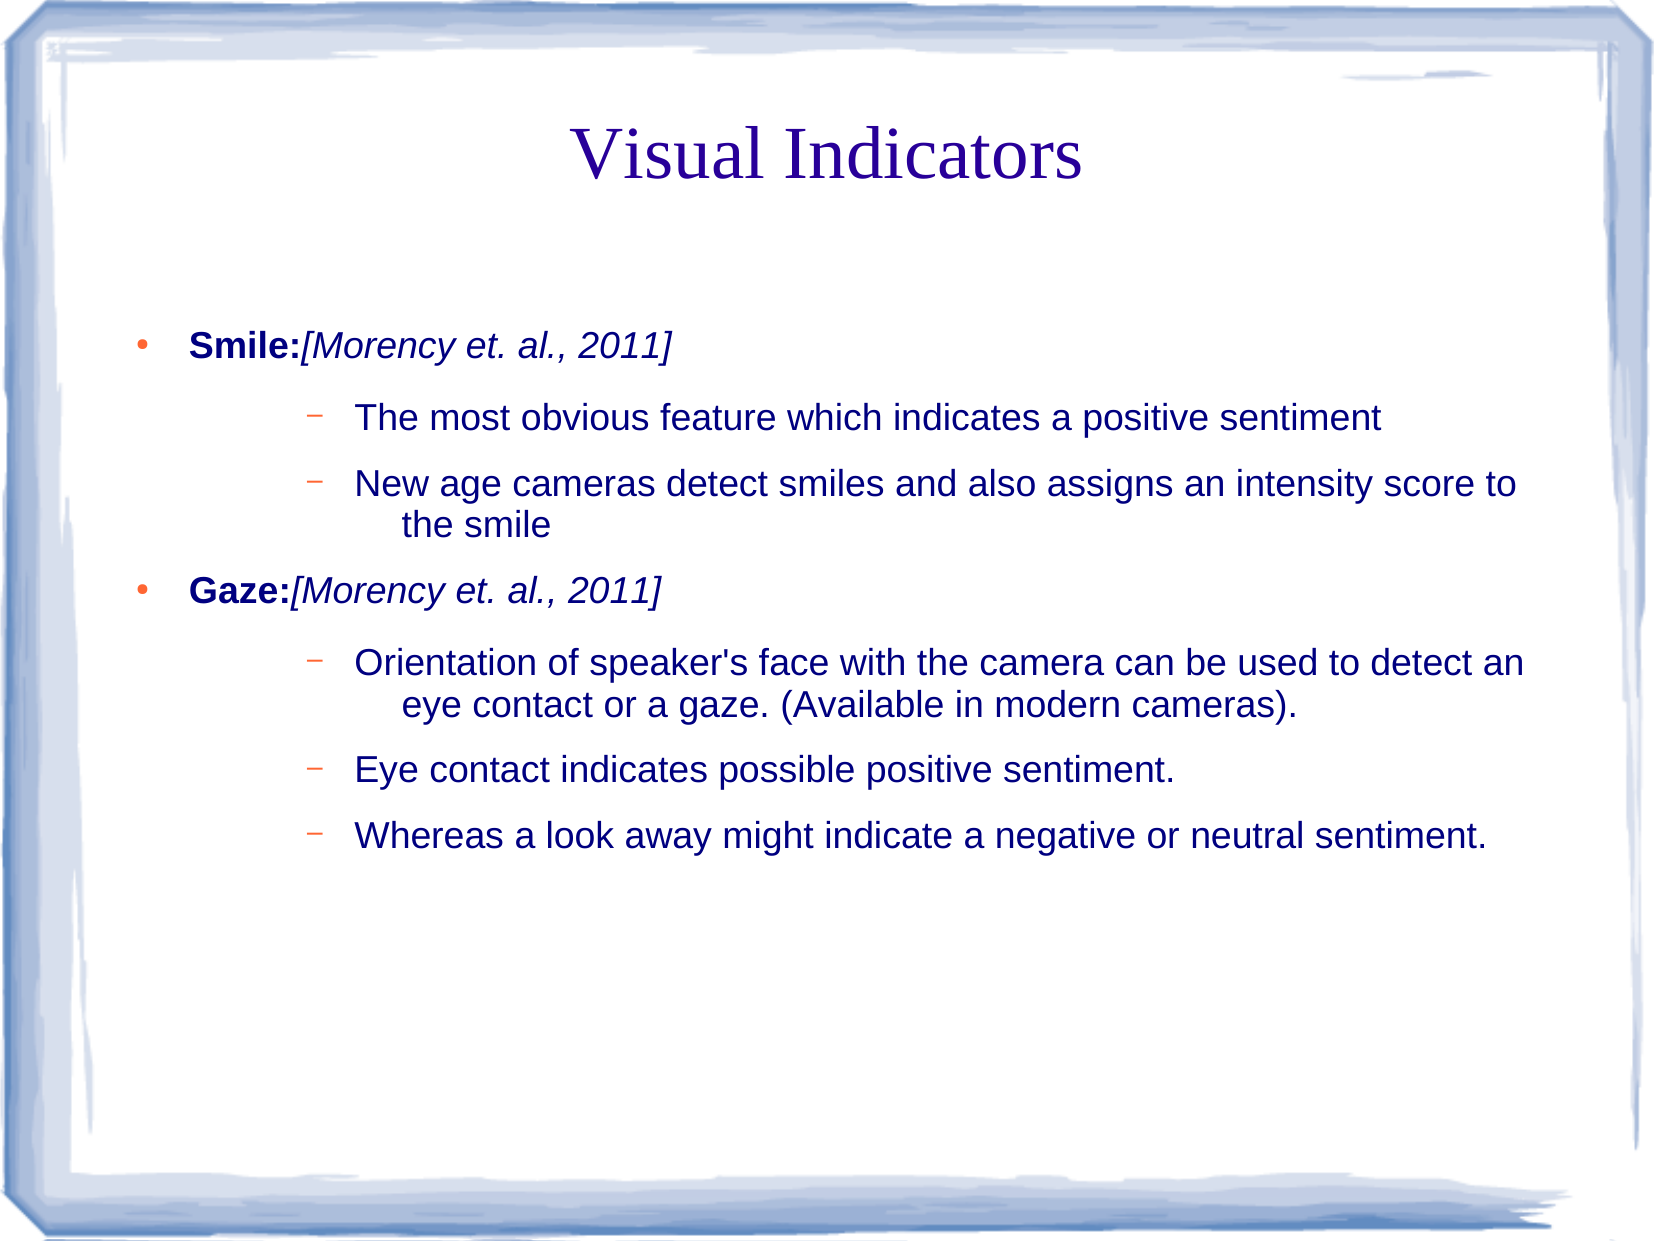

# Visual Indicators
Smile:[Morency et. al., 2011]
The most obvious feature which indicates a positive sentiment
New age cameras detect smiles and also assigns an intensity score to the smile
Gaze:[Morency et. al., 2011]
Orientation of speaker's face with the camera can be used to detect an eye contact or a gaze. (Available in modern cameras).
Eye contact indicates possible positive sentiment.
Whereas a look away might indicate a negative or neutral sentiment.